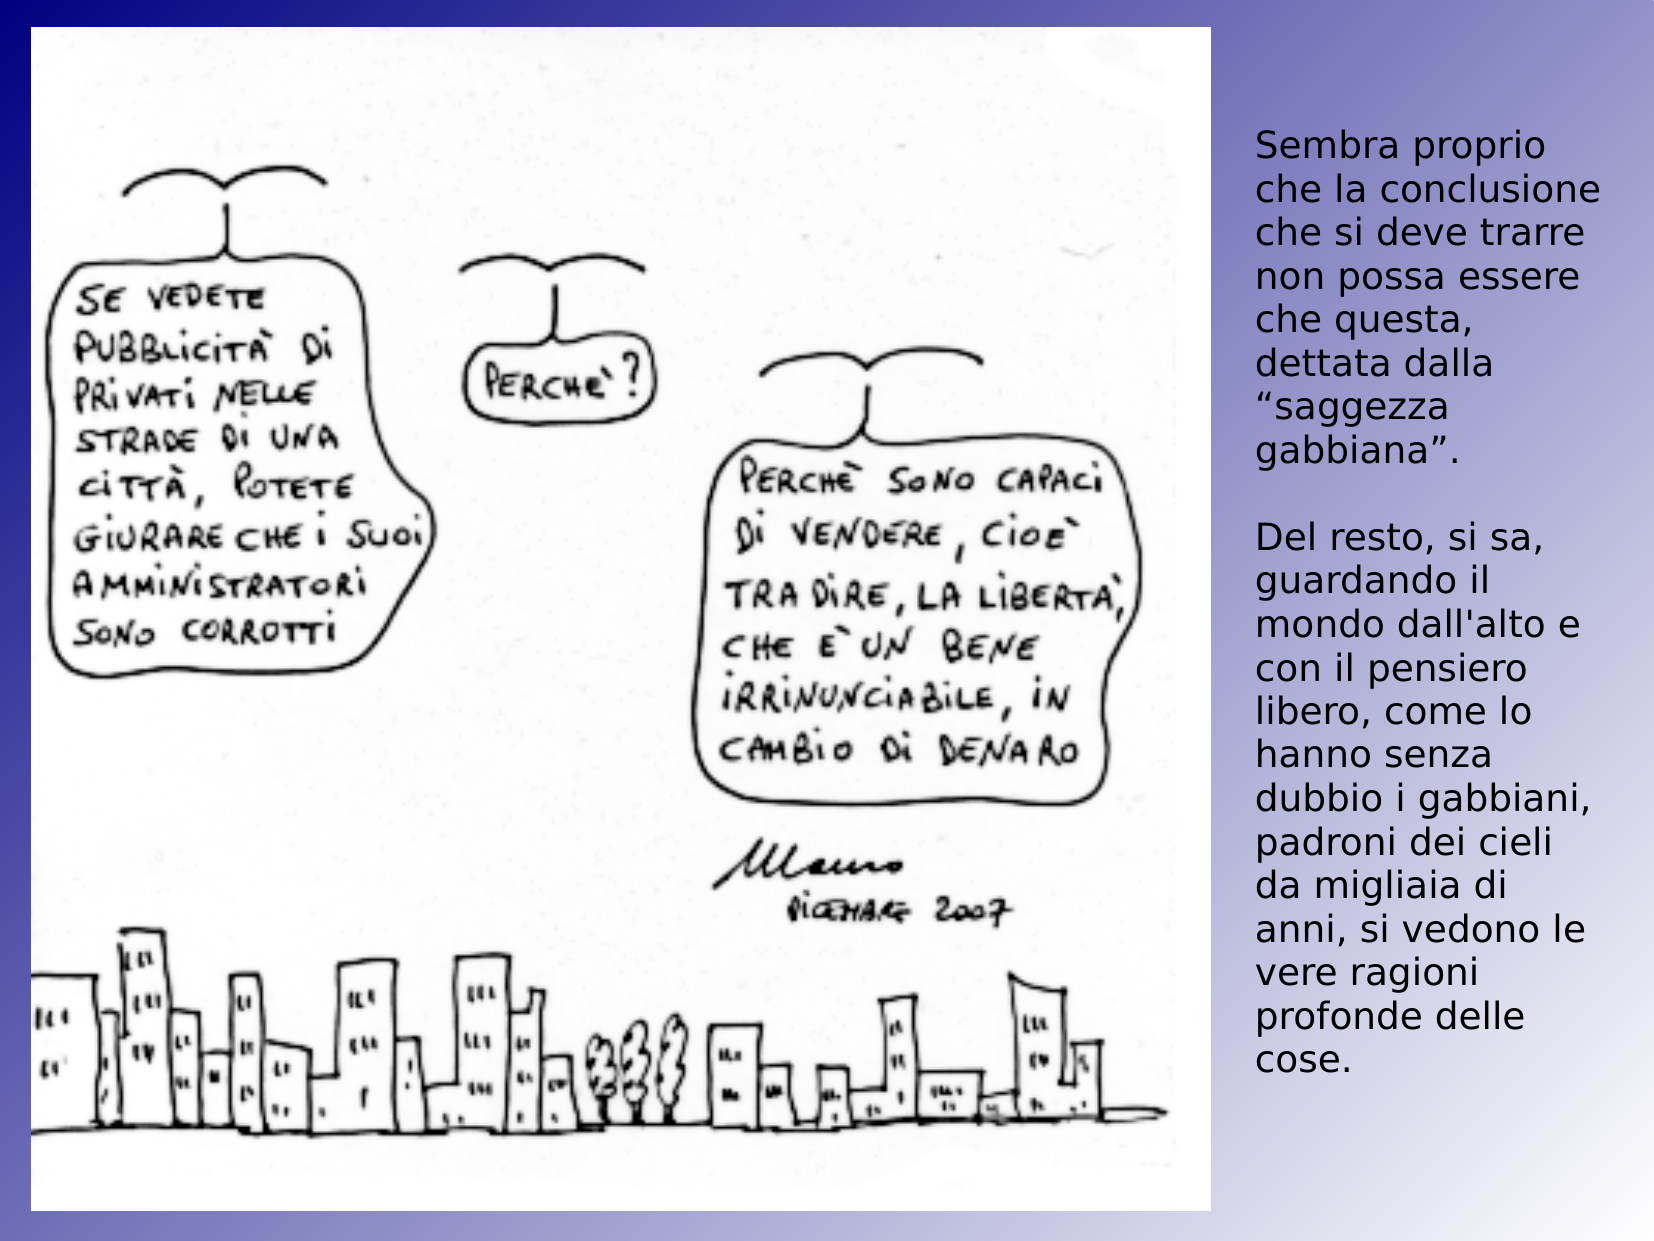

Sembra proprio che la conclusione che si deve trarre non possa essere che questa, dettata dalla “saggezza gabbiana”.
Del resto, si sa, guardando il mondo dall'alto e con il pensiero libero, come lo hanno senza dubbio i gabbiani, padroni dei cieli da migliaia di anni, si vedono le vere ragioni profonde delle cose.